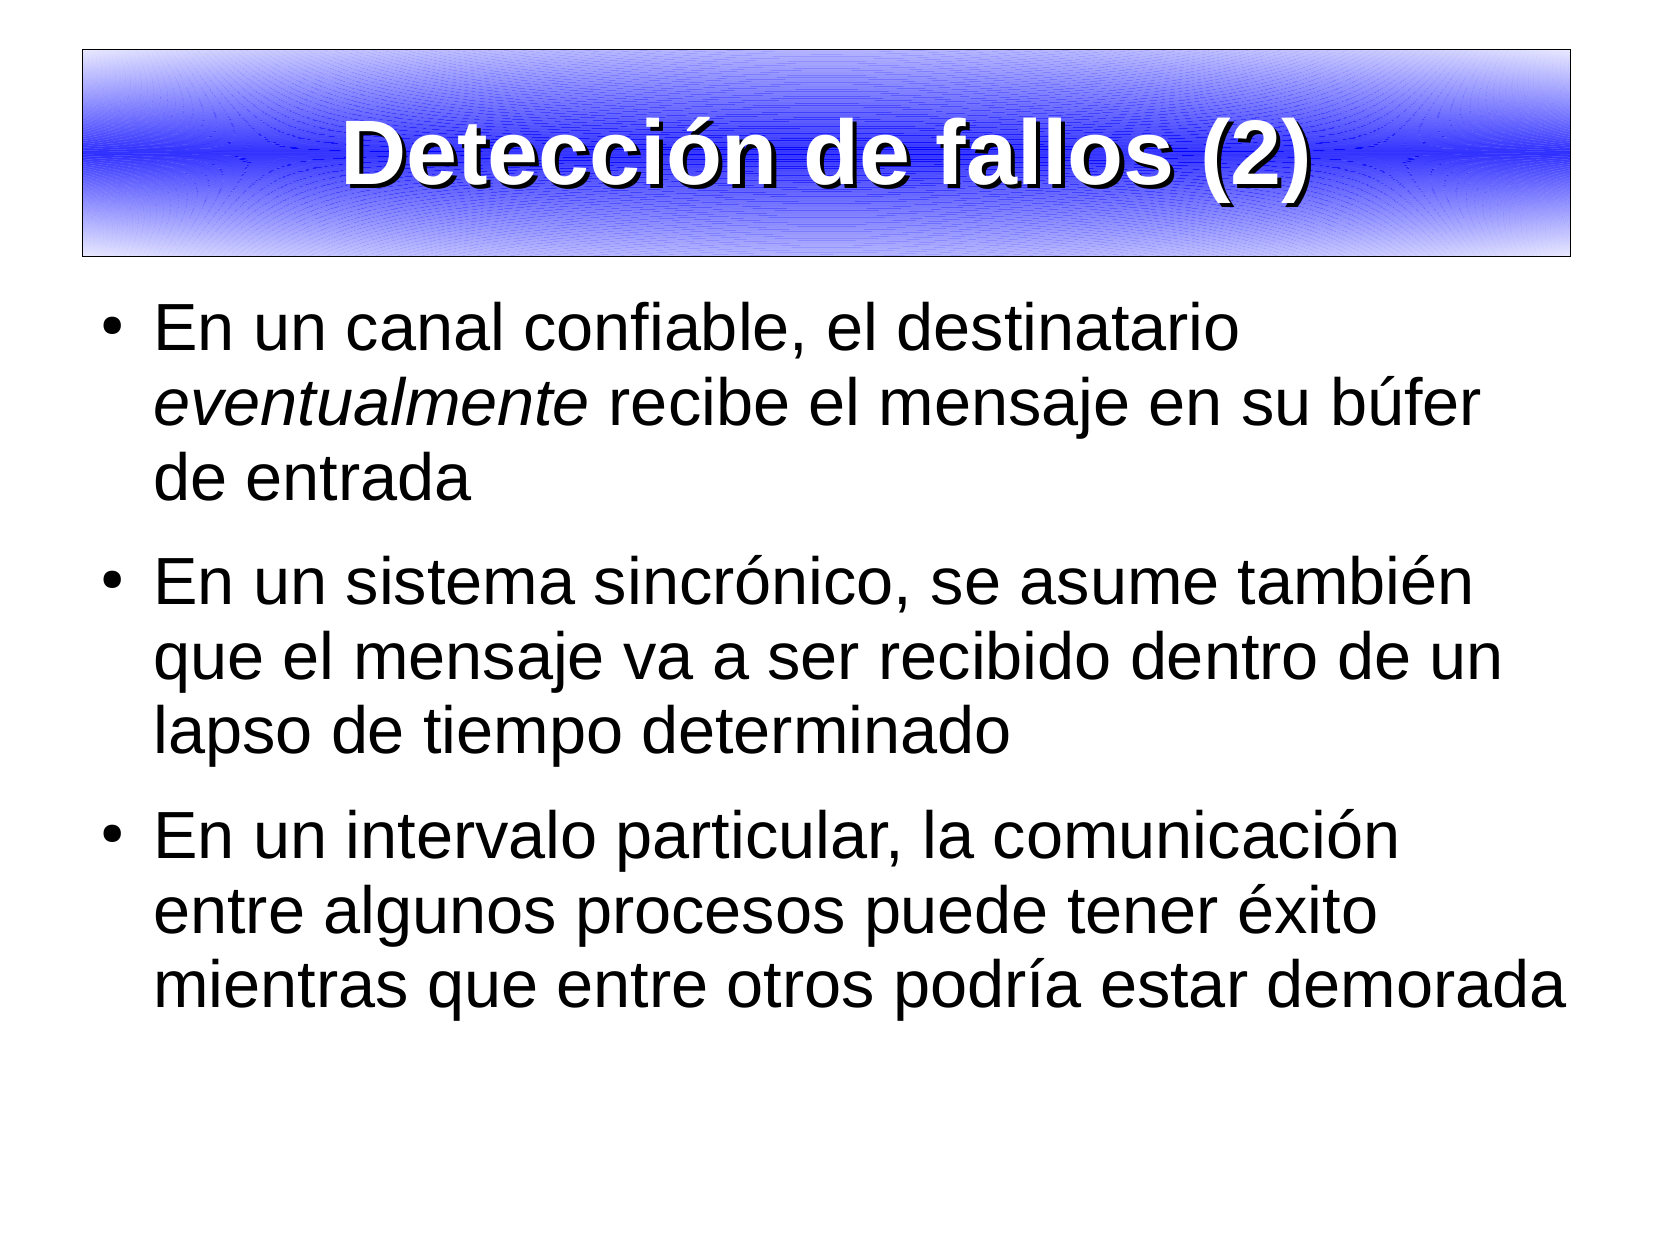

# Detección de fallos (2)
En un canal confiable, el destinatario eventualmente recibe el mensaje en su búfer de entrada
En un sistema sincrónico, se asume también que el mensaje va a ser recibido dentro de un lapso de tiempo determinado
En un intervalo particular, la comunicación entre algunos procesos puede tener éxito mientras que entre otros podría estar demorada